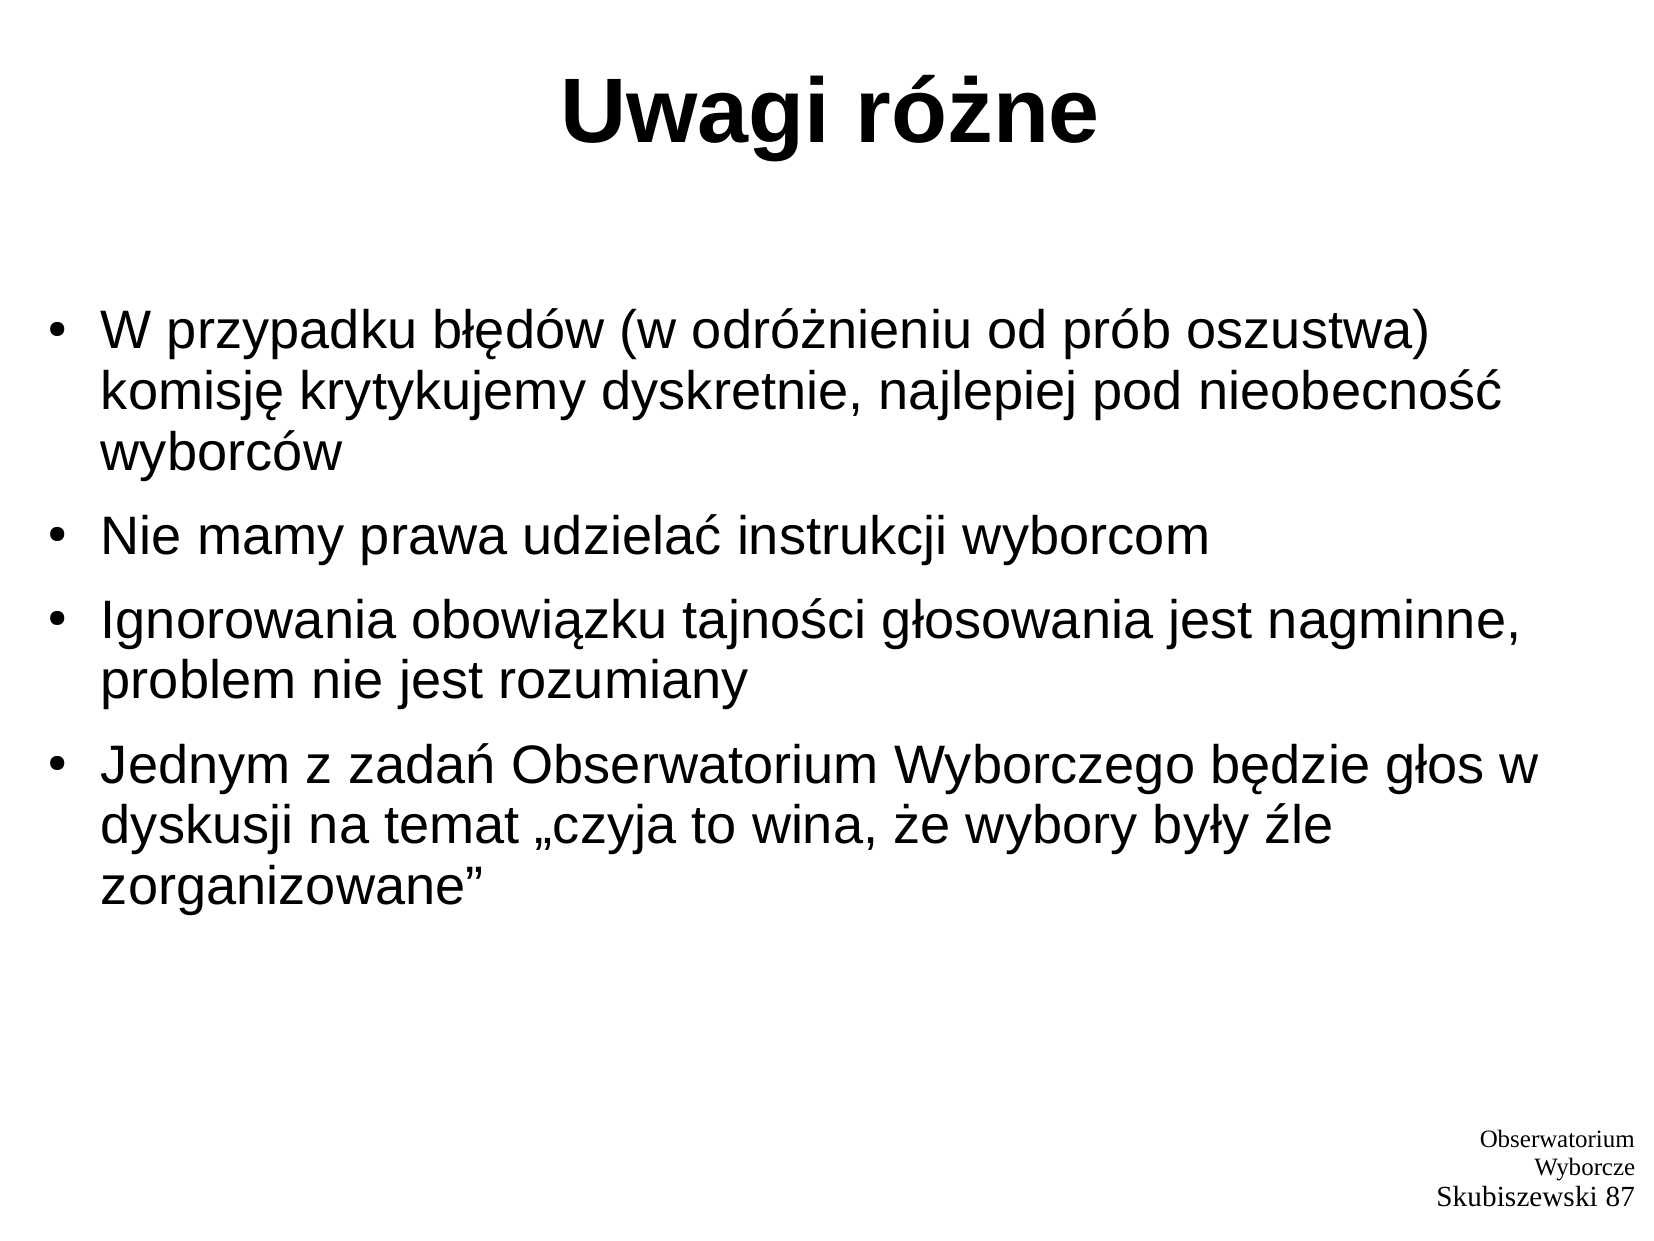

# Uwagi różne
W przypadku błędów (w odróżnieniu od prób oszustwa) komisję krytykujemy dyskretnie, najlepiej pod nieobecność wyborców
Nie mamy prawa udzielać instrukcji wyborcom
Ignorowania obowiązku tajności głosowania jest nagminne, problem nie jest rozumiany
Jednym z zadań Obserwatorium Wyborczego będzie głos w dyskusji na temat „czyja to wina, że wybory były źle zorganizowane”
87